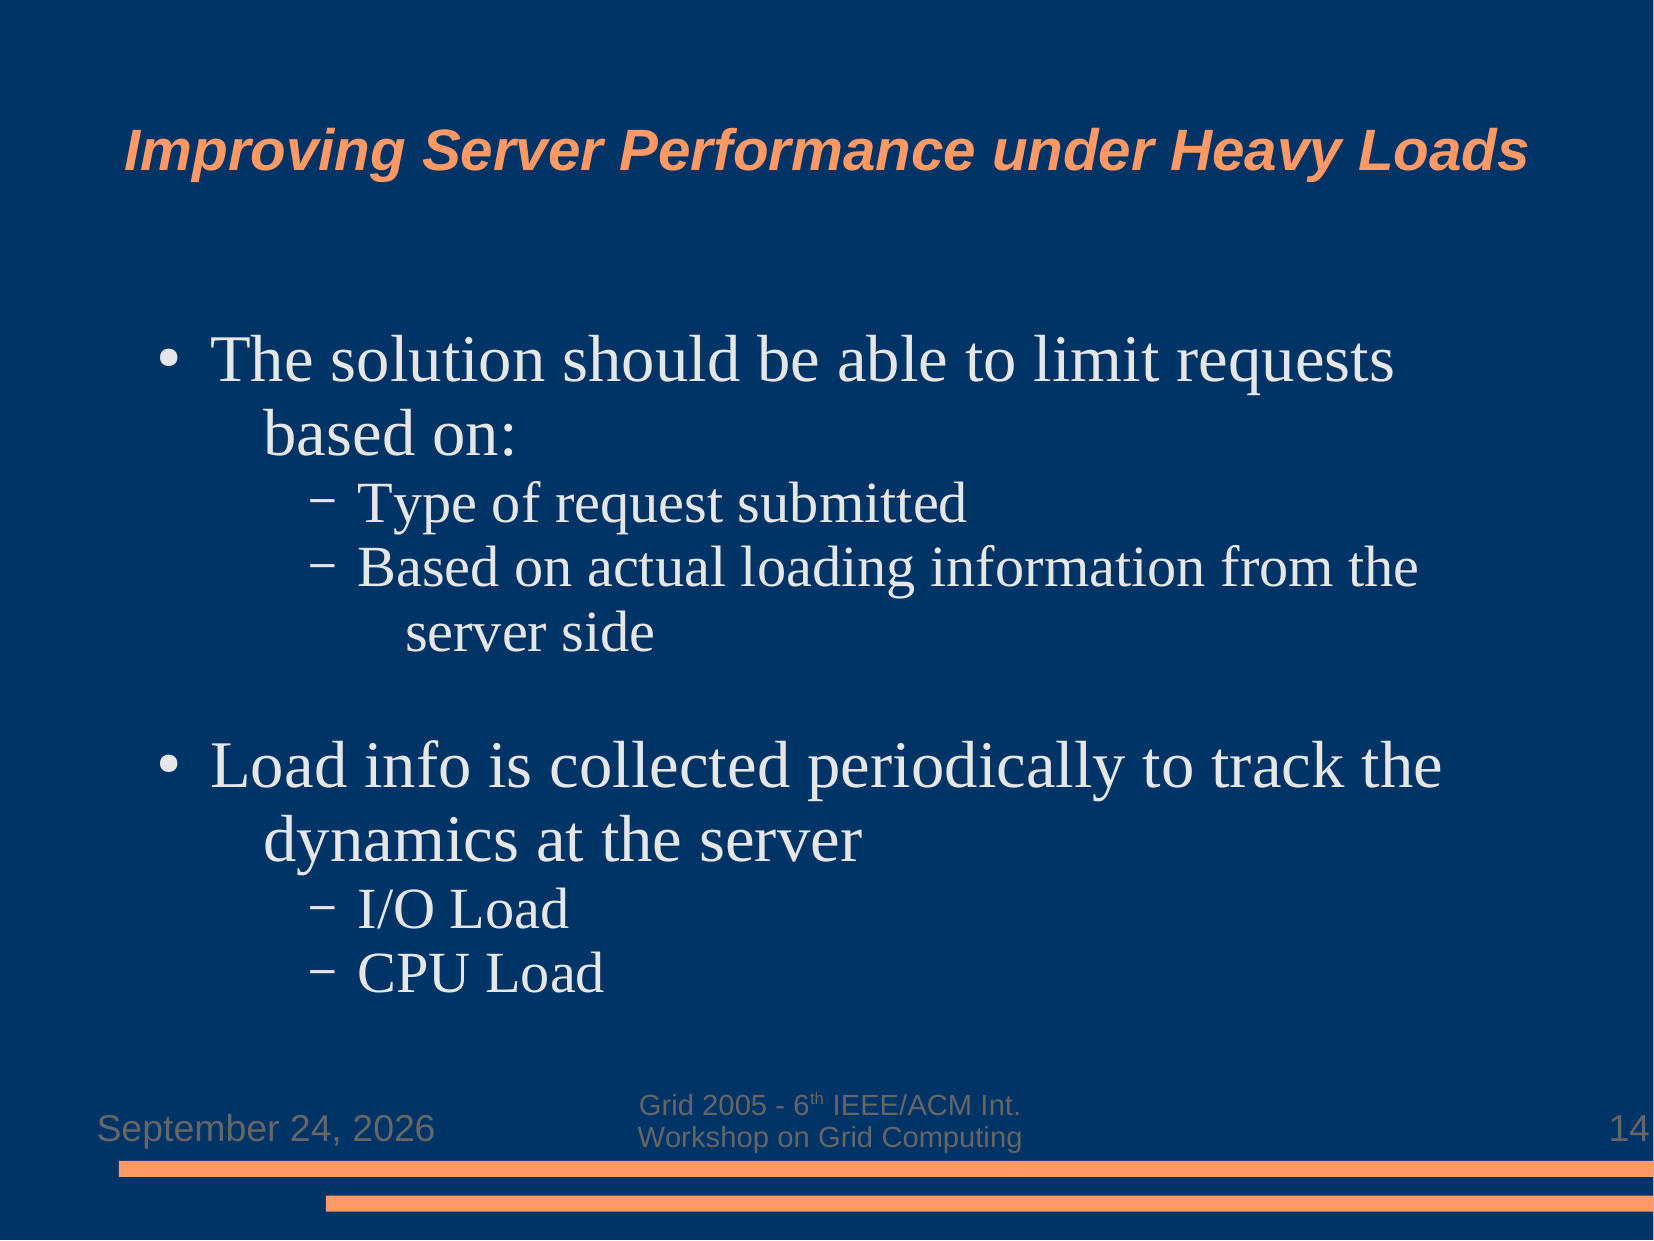

# Improving Server Performance under Heavy Loads
The solution should be able to limit requests based on:
Type of request submitted
Based on actual loading information from the server side
Load info is collected periodically to track the dynamics at the server
I/O Load
CPU Load